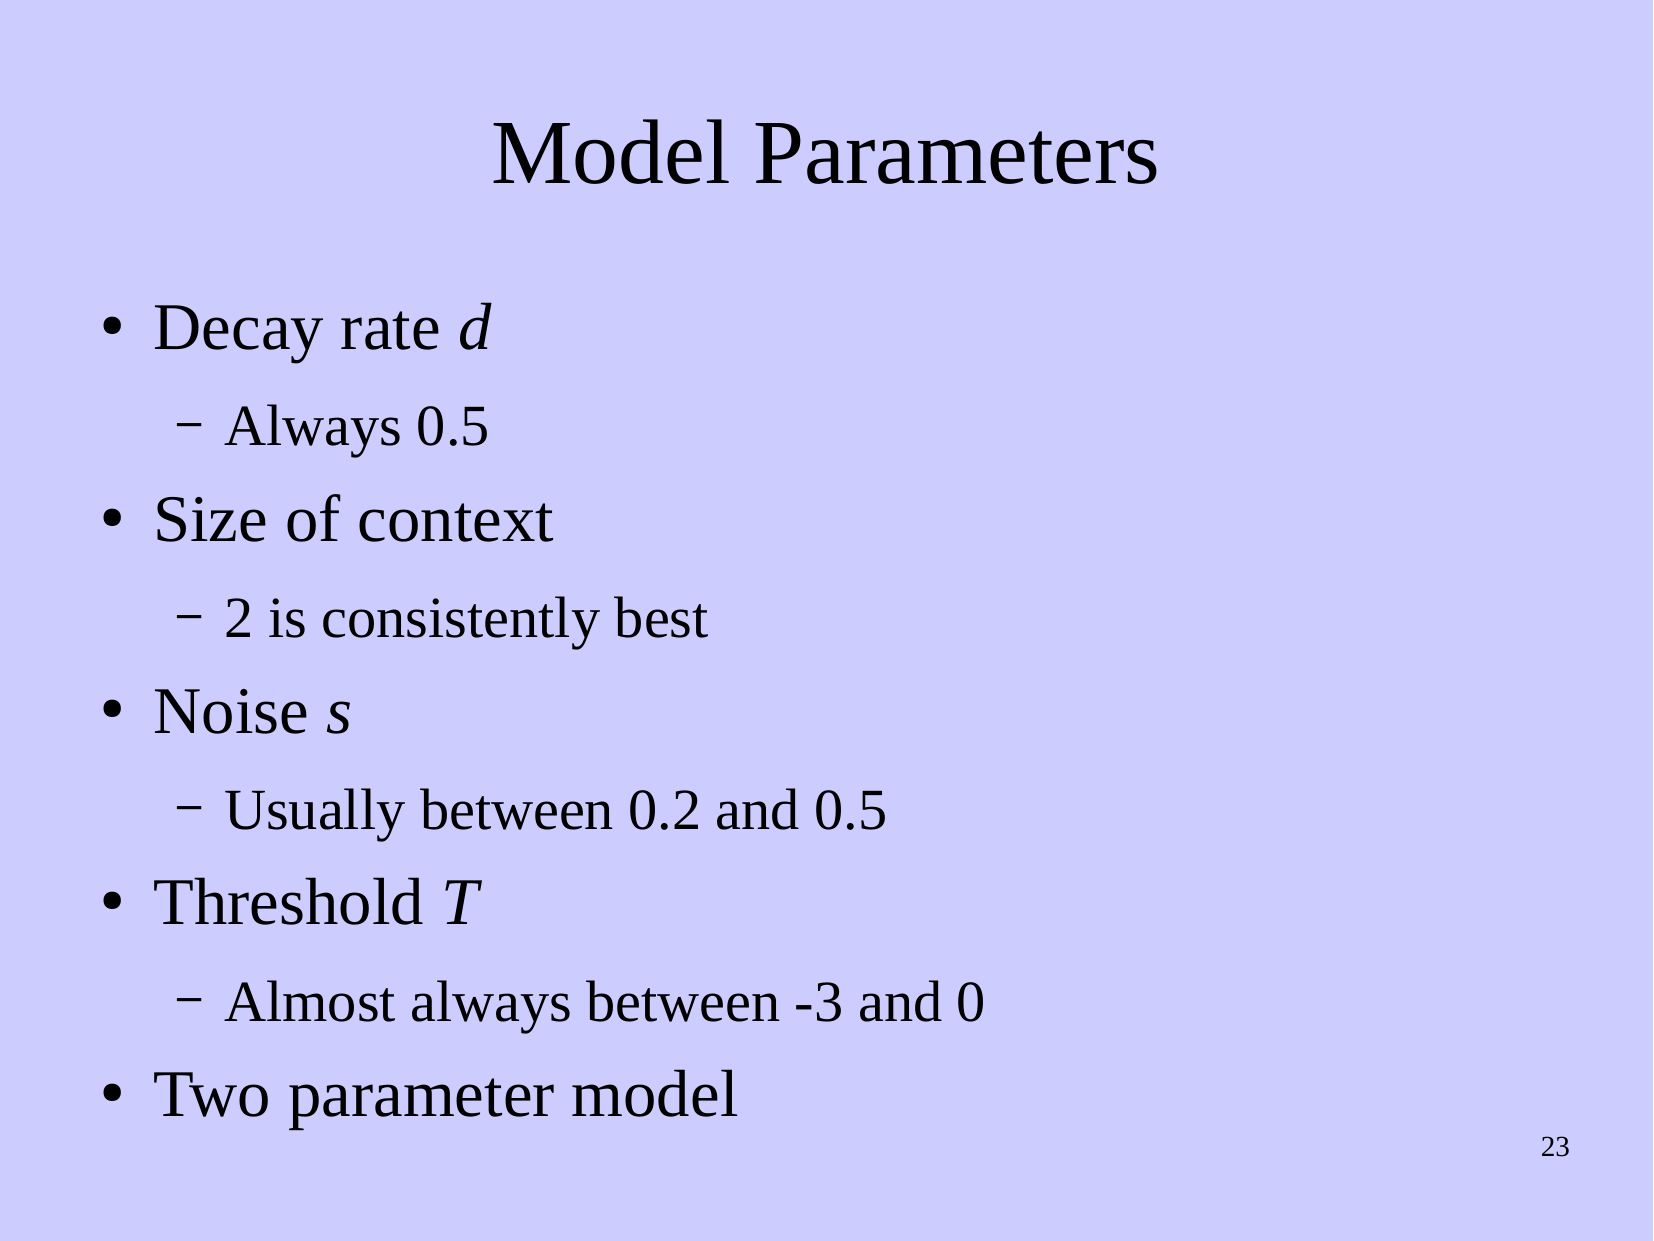

# Model Parameters
Decay rate d
Always 0.5
Size of context
2 is consistently best
Noise s
Usually between 0.2 and 0.5
Threshold T
Almost always between -3 and 0
Two parameter model
23